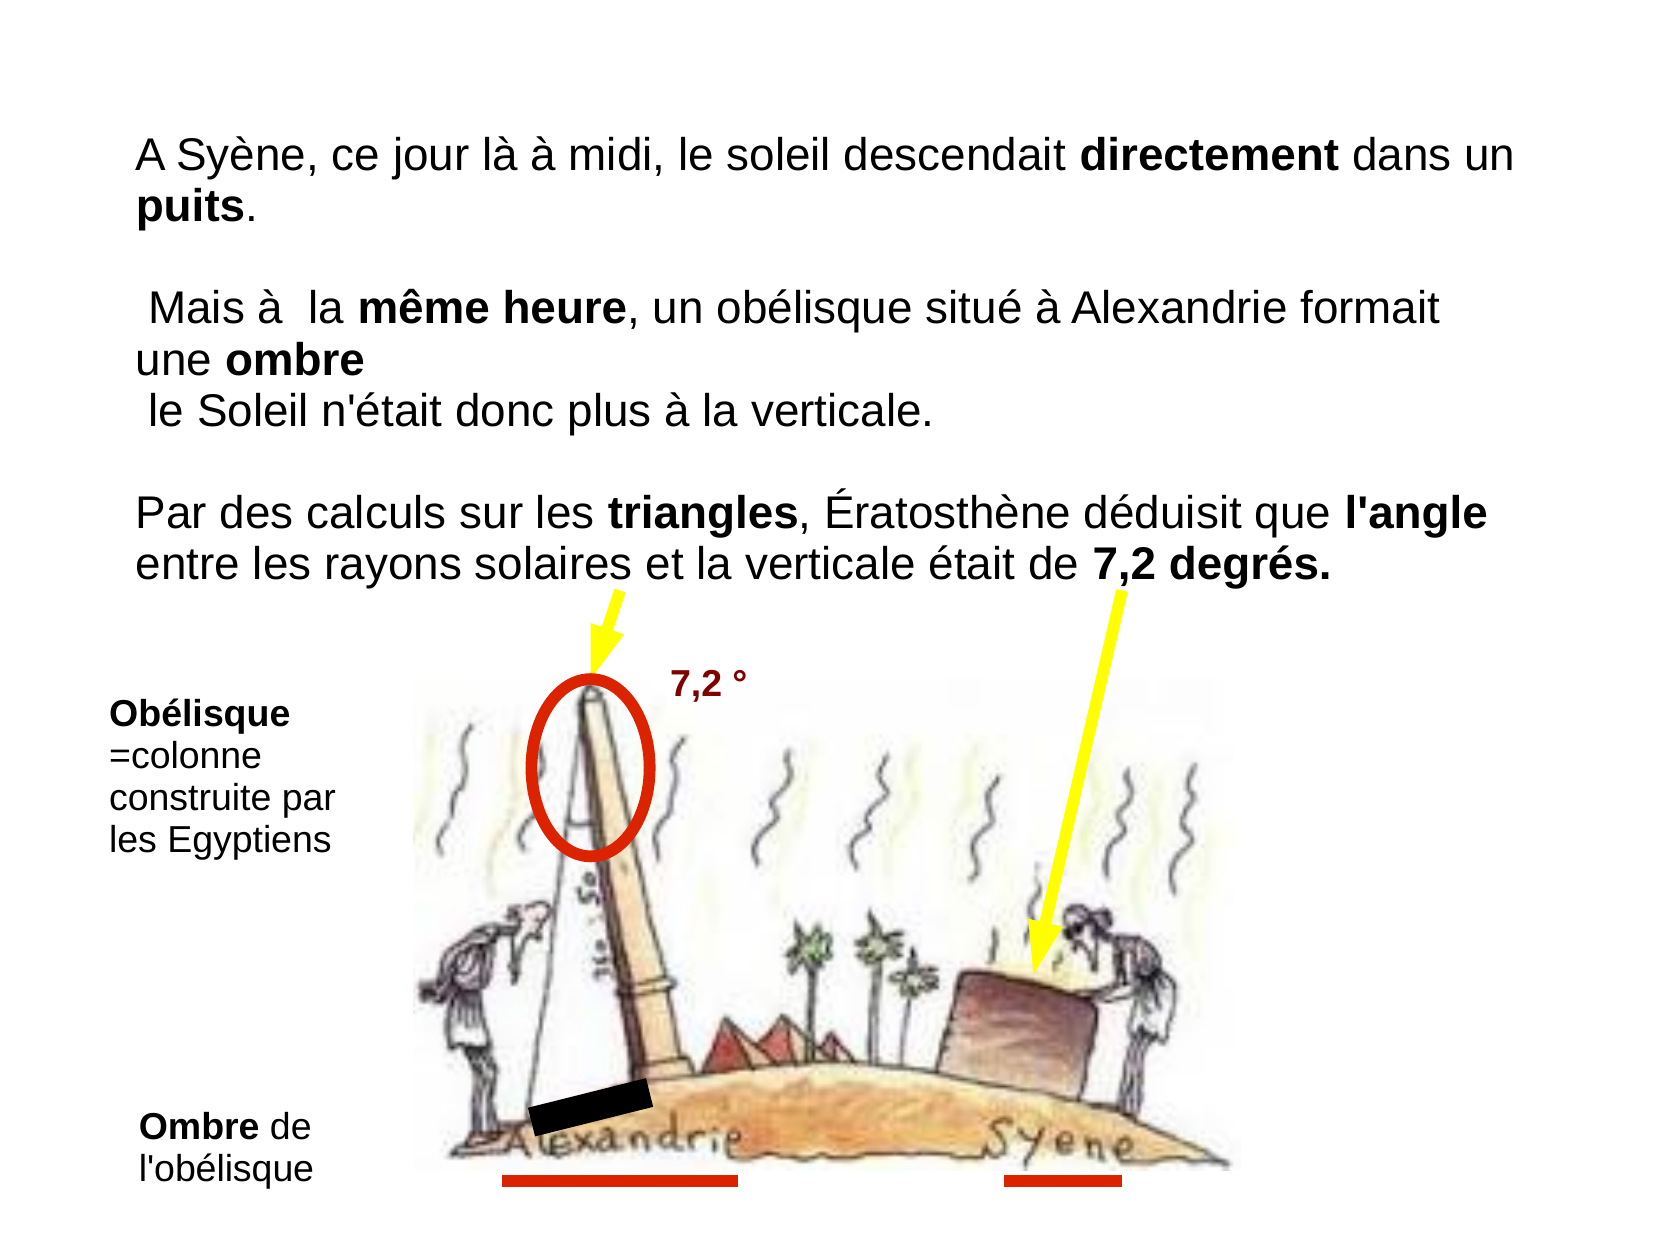

A Syène, ce jour là à midi, le soleil descendait directement dans un puits.
 Mais à la même heure, un obélisque situé à Alexandrie formait une ombre
 le Soleil n'était donc plus à la verticale.
Par des calculs sur les triangles, Ératosthène déduisit que l'angle entre les rayons solaires et la verticale était de 7,2 degrés.
7,2 °
Obélisque =colonne construite par les Egyptiens
Ombre de l'obélisque